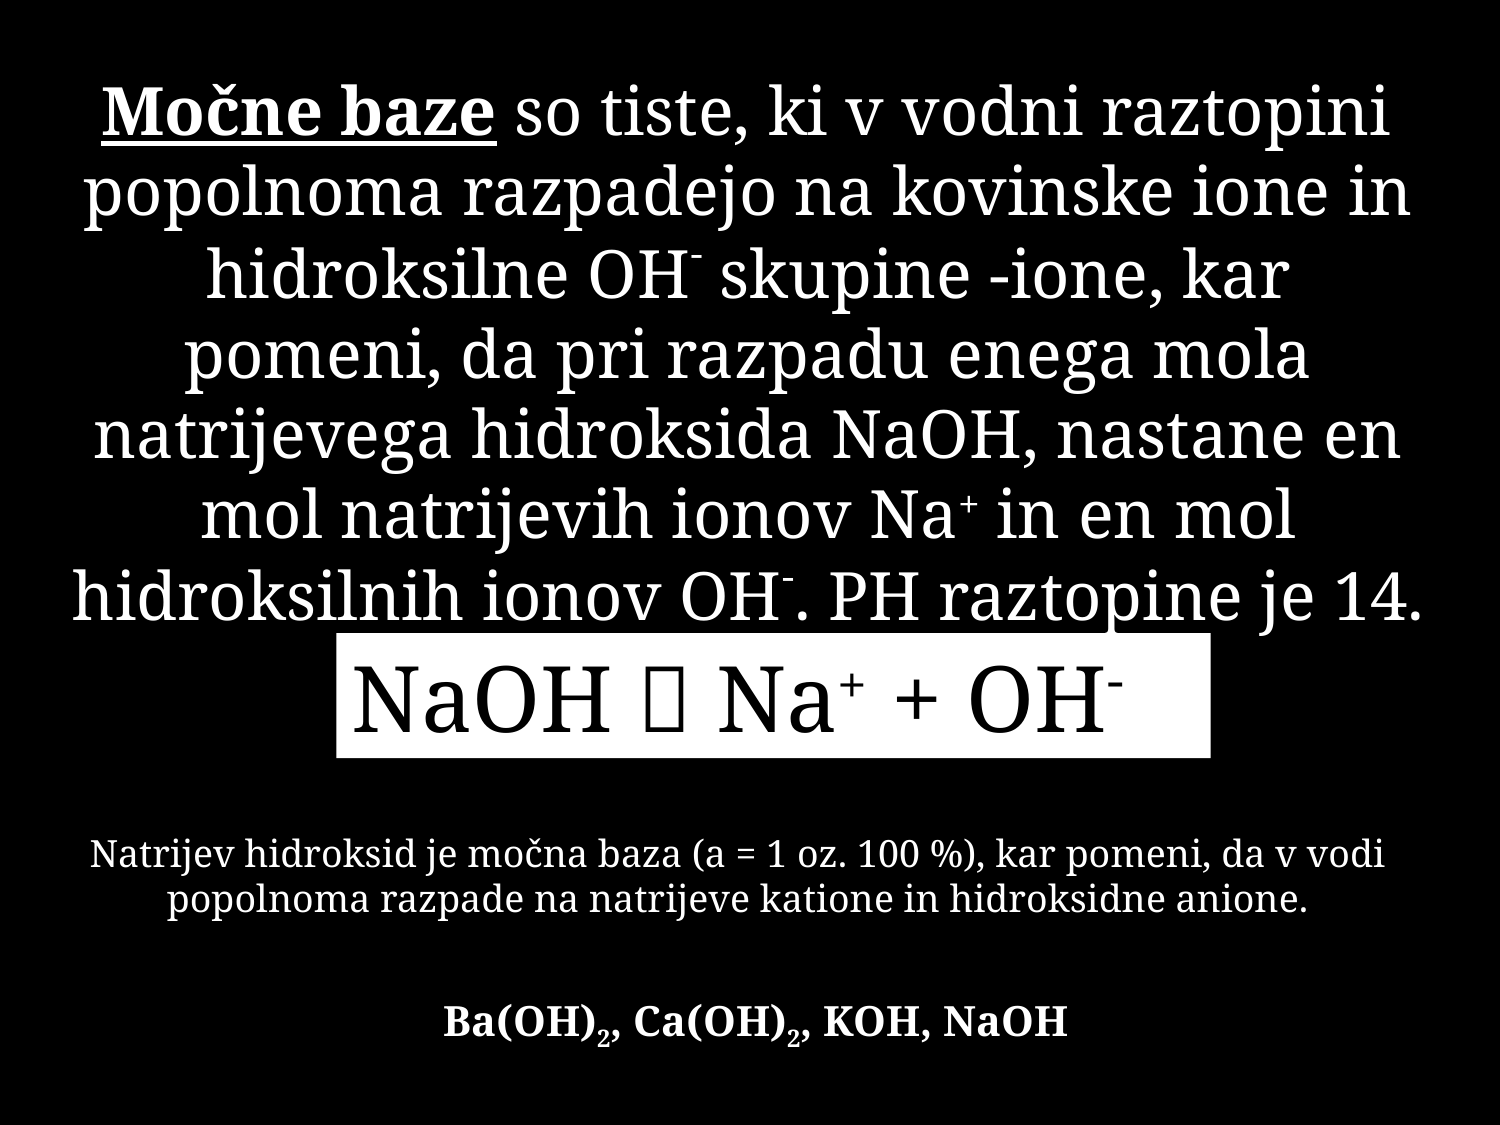

# Močne baze so tiste, ki v vodni raztopini popolnoma razpadejo na kovinske ione in hidroksilne OH- skupine -ione, kar pomeni, da pri razpadu enega mola natrijevega hidroksida NaOH, nastane en mol natrijevih ionov Na+ in en mol hidroksilnih ionov OH-. PH raztopine je 14.
NaOH  Na+ + OH-
Natrijev hidroksid je močna baza (a = 1 oz. 100 %), kar pomeni, da v vodi popolnoma razpade na natrijeve katione in hidroksidne anione.
Ba(OH)2, Ca(OH)2, KOH, NaOH